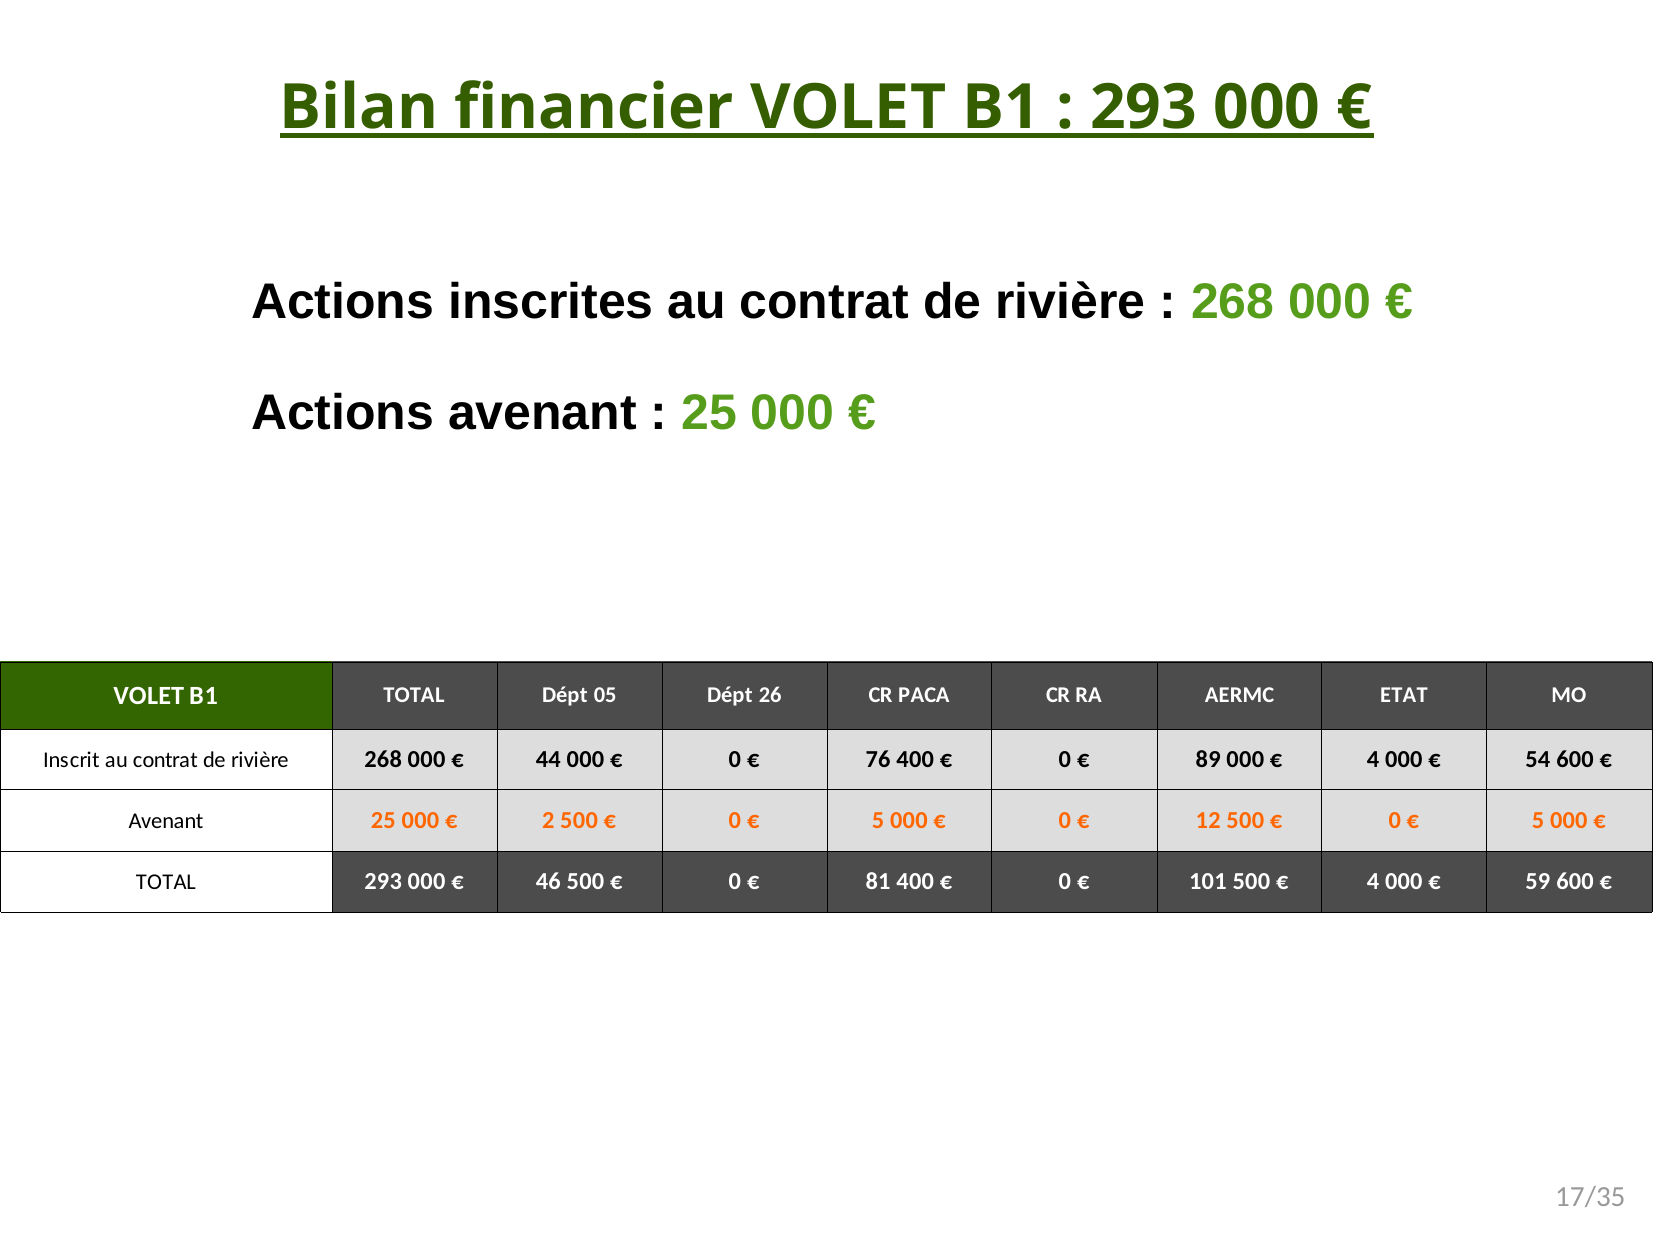

Bilan financier VOLET B1 : 293 000 €
Actions inscrites au contrat de rivière : 268 000 €
Actions avenant : 25 000 €